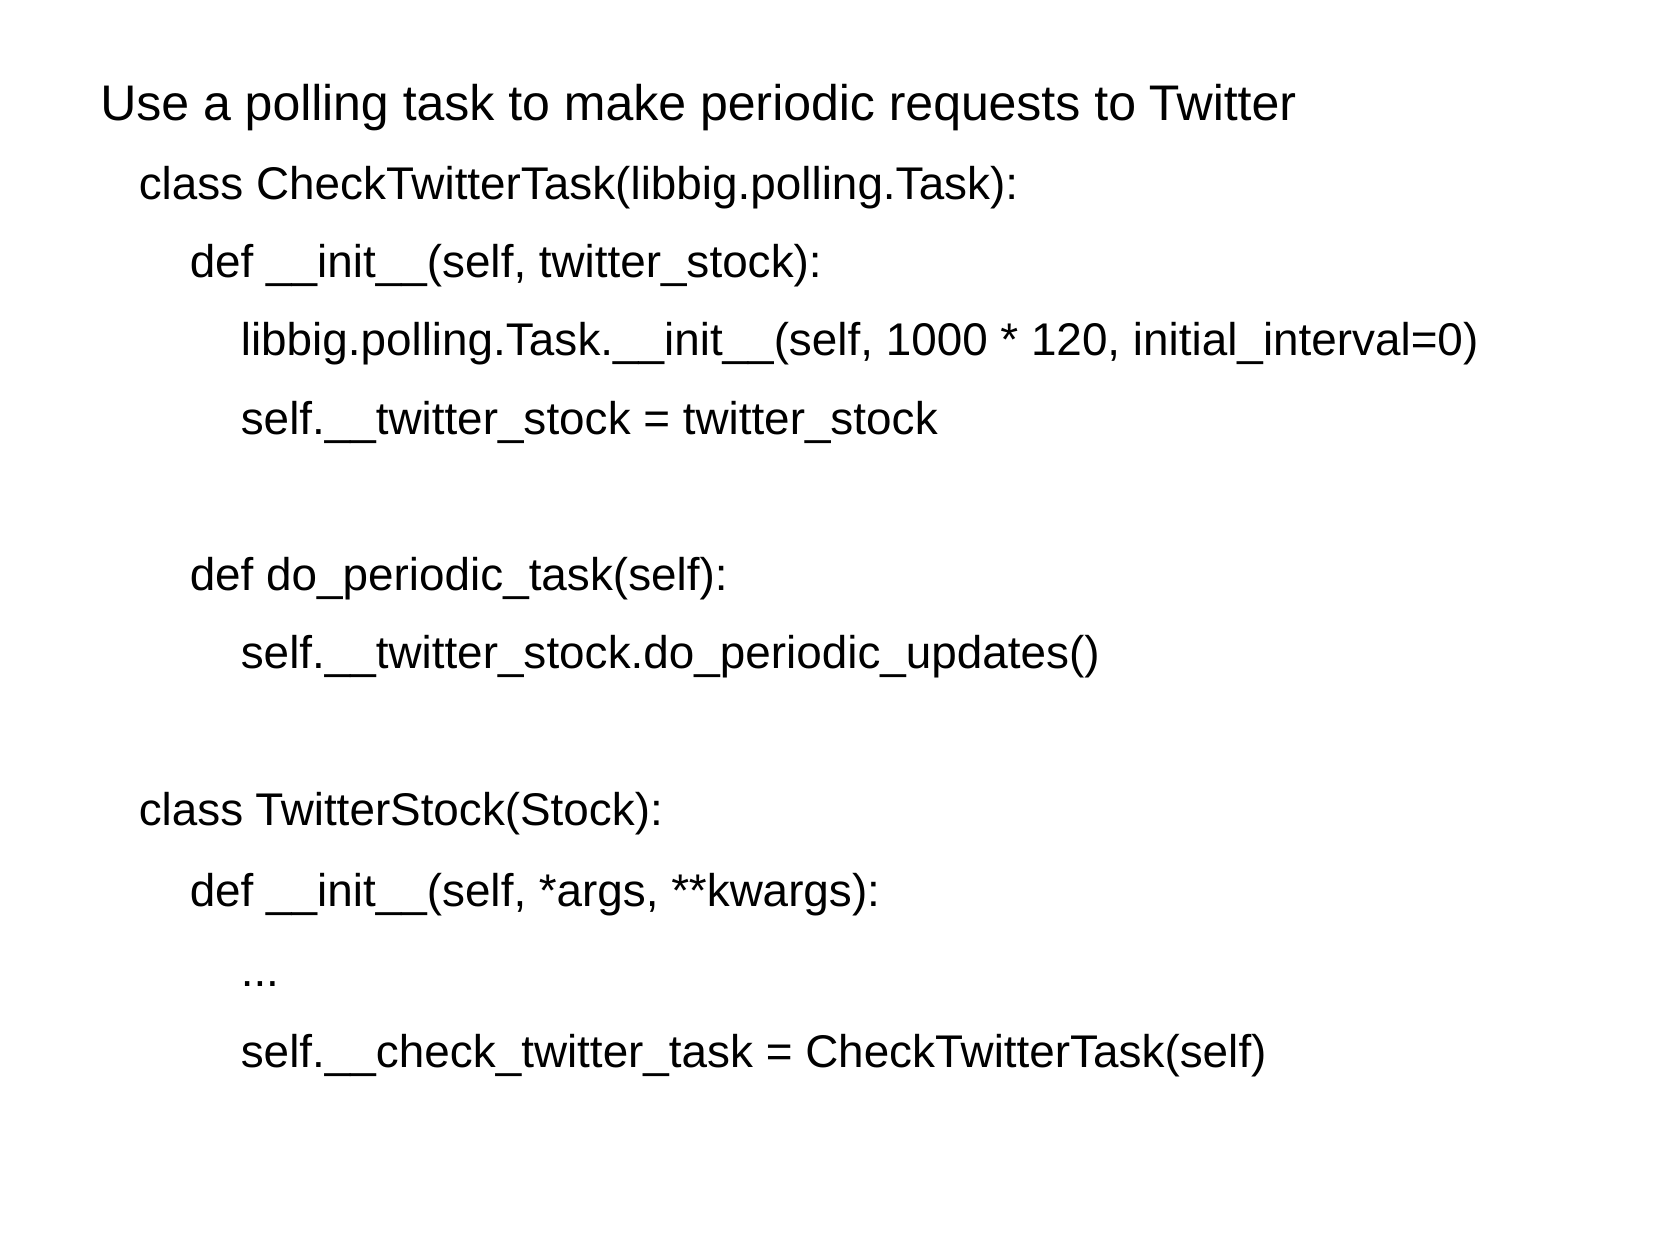

# Use a polling task to make periodic requests to Twitter
 class CheckTwitterTask(libbig.polling.Task):
 def __init__(self, twitter_stock):
 libbig.polling.Task.__init__(self, 1000 * 120, initial_interval=0)
 self.__twitter_stock = twitter_stock
 def do_periodic_task(self):
 self.__twitter_stock.do_periodic_updates()
 class TwitterStock(Stock):
 def __init__(self, *args, **kwargs):
 ...
 self.__check_twitter_task = CheckTwitterTask(self)